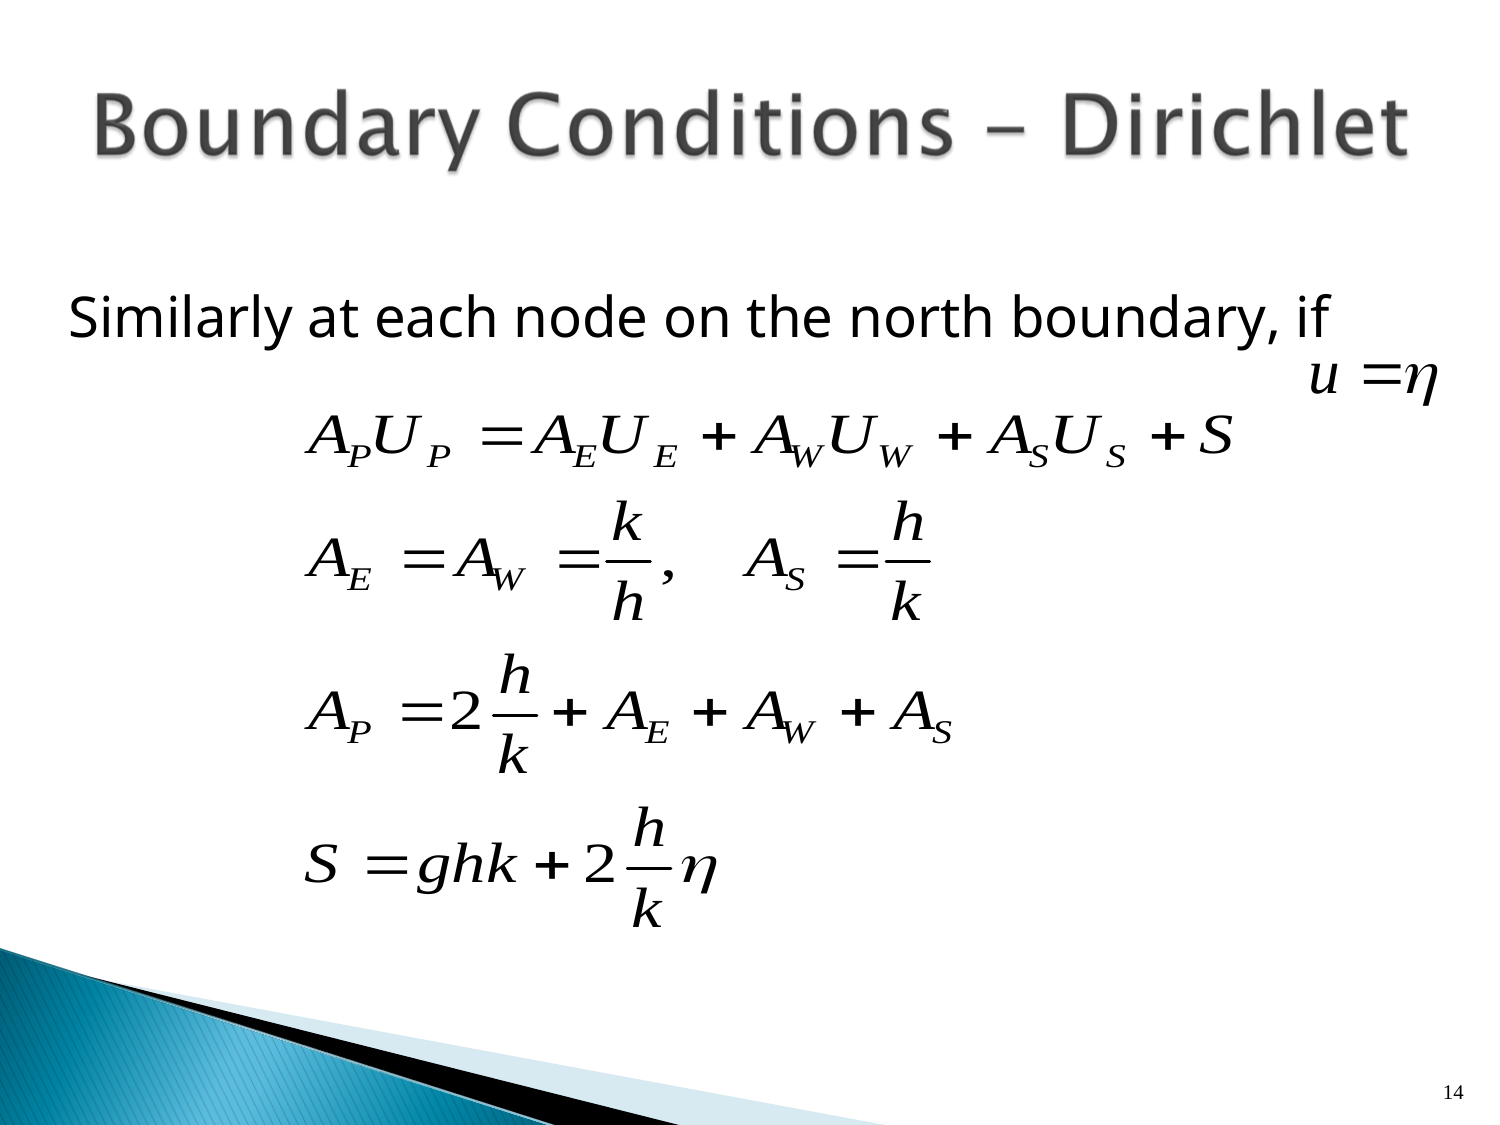

# Similarly at each node on the north boundary, if